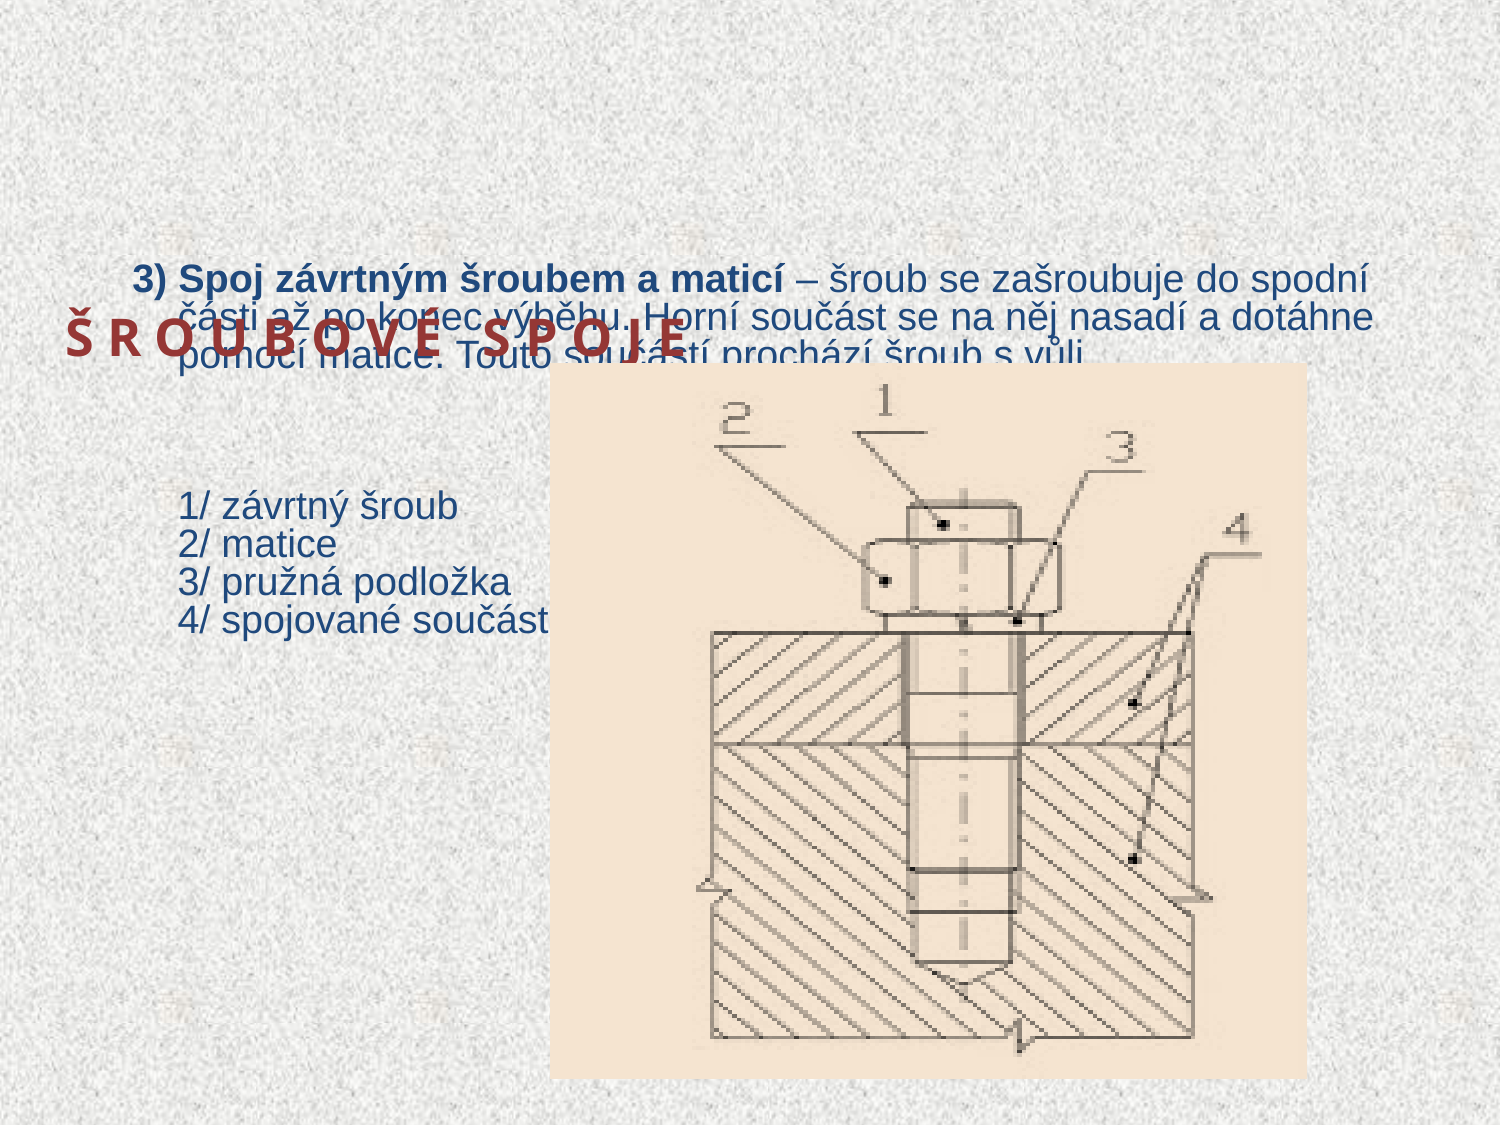

Š R O U B O V É S P O J E
# 3) Spoj závrtným šroubem a maticí – šroub se zašroubuje do spodní části až po konec výběhu. Horní součást se na něj nasadí a dotáhne pomocí matice. Touto součástí prochází šroub s vůli. 1/ závrtný šroub 2/ matice 3/ pružná podložka 4/ spojované součást